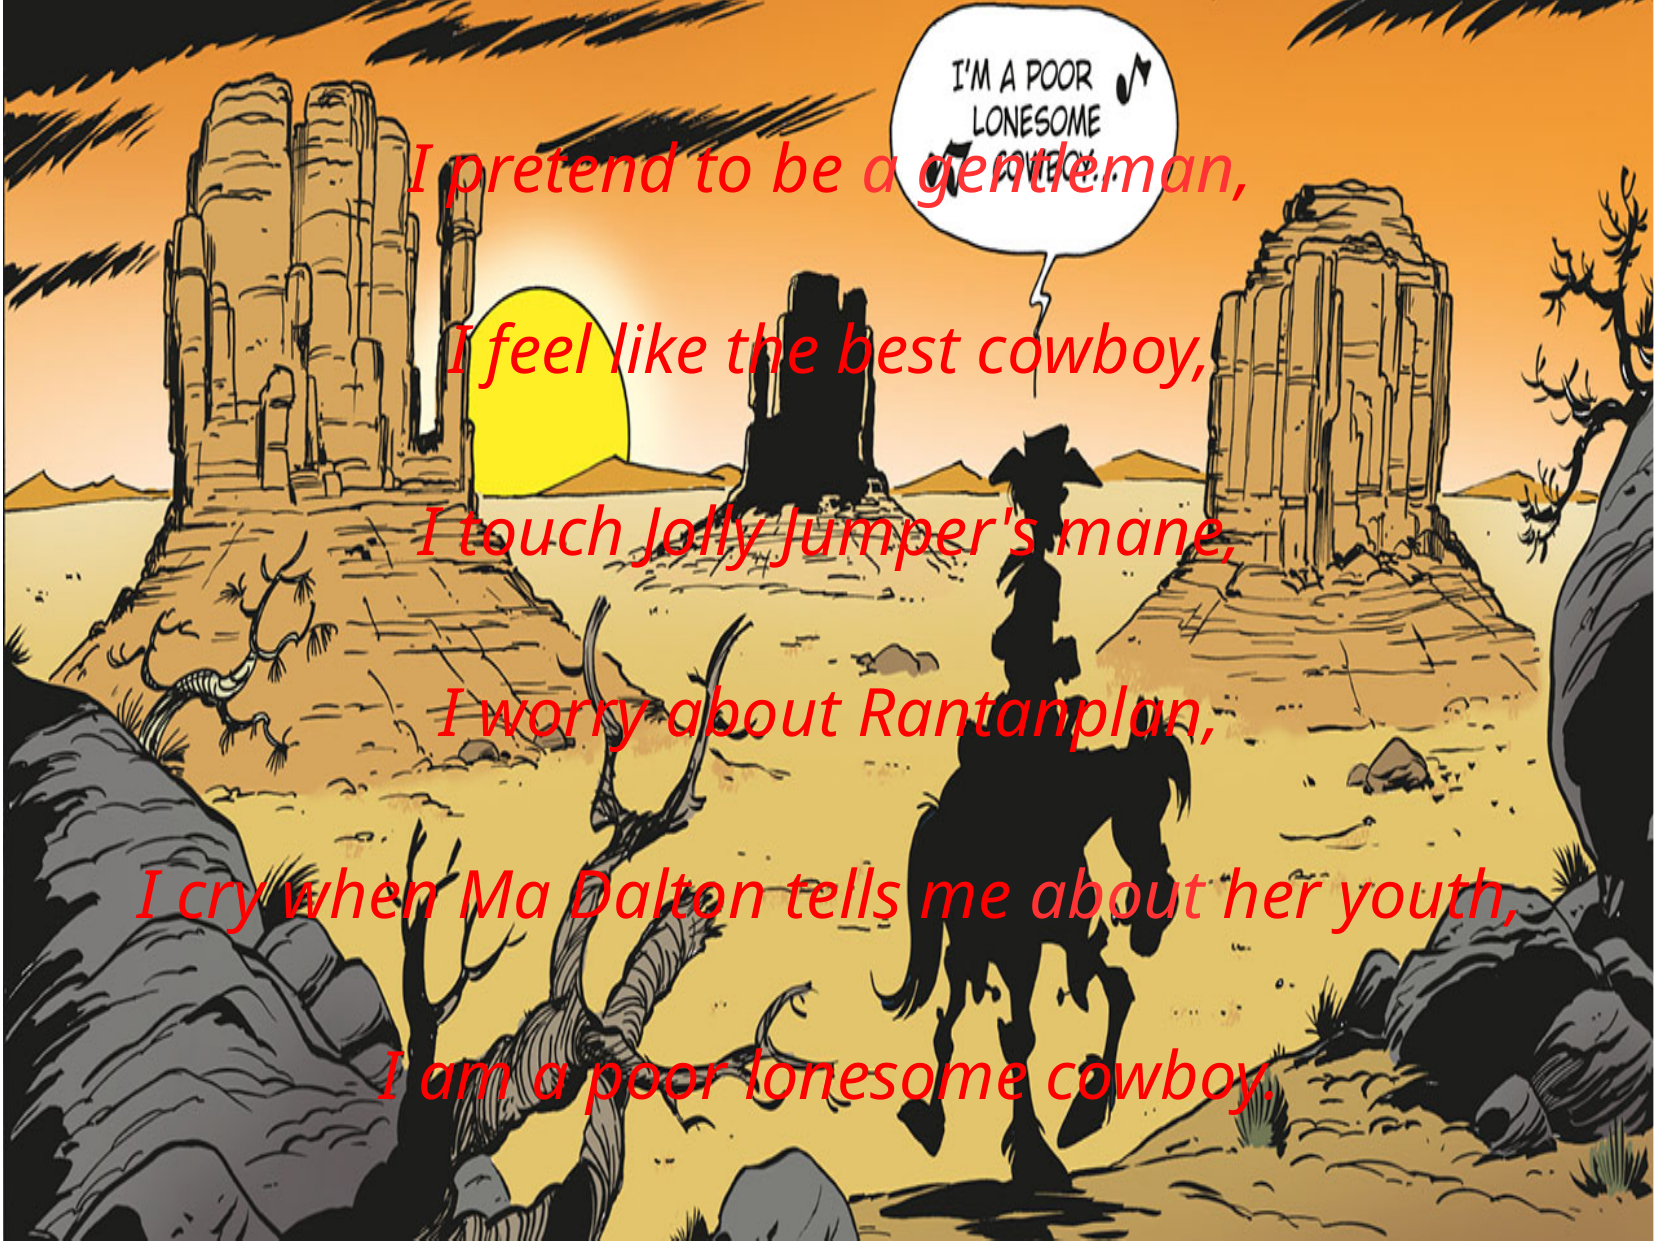

I pretend to be a gentleman,
I feel like the best cowboy,
I touch Jolly Jumper's mane,
I worry about Rantanplan,
I cry when Ma Dalton tells me about her youth,
I am a poor lonesome cowboy.
#